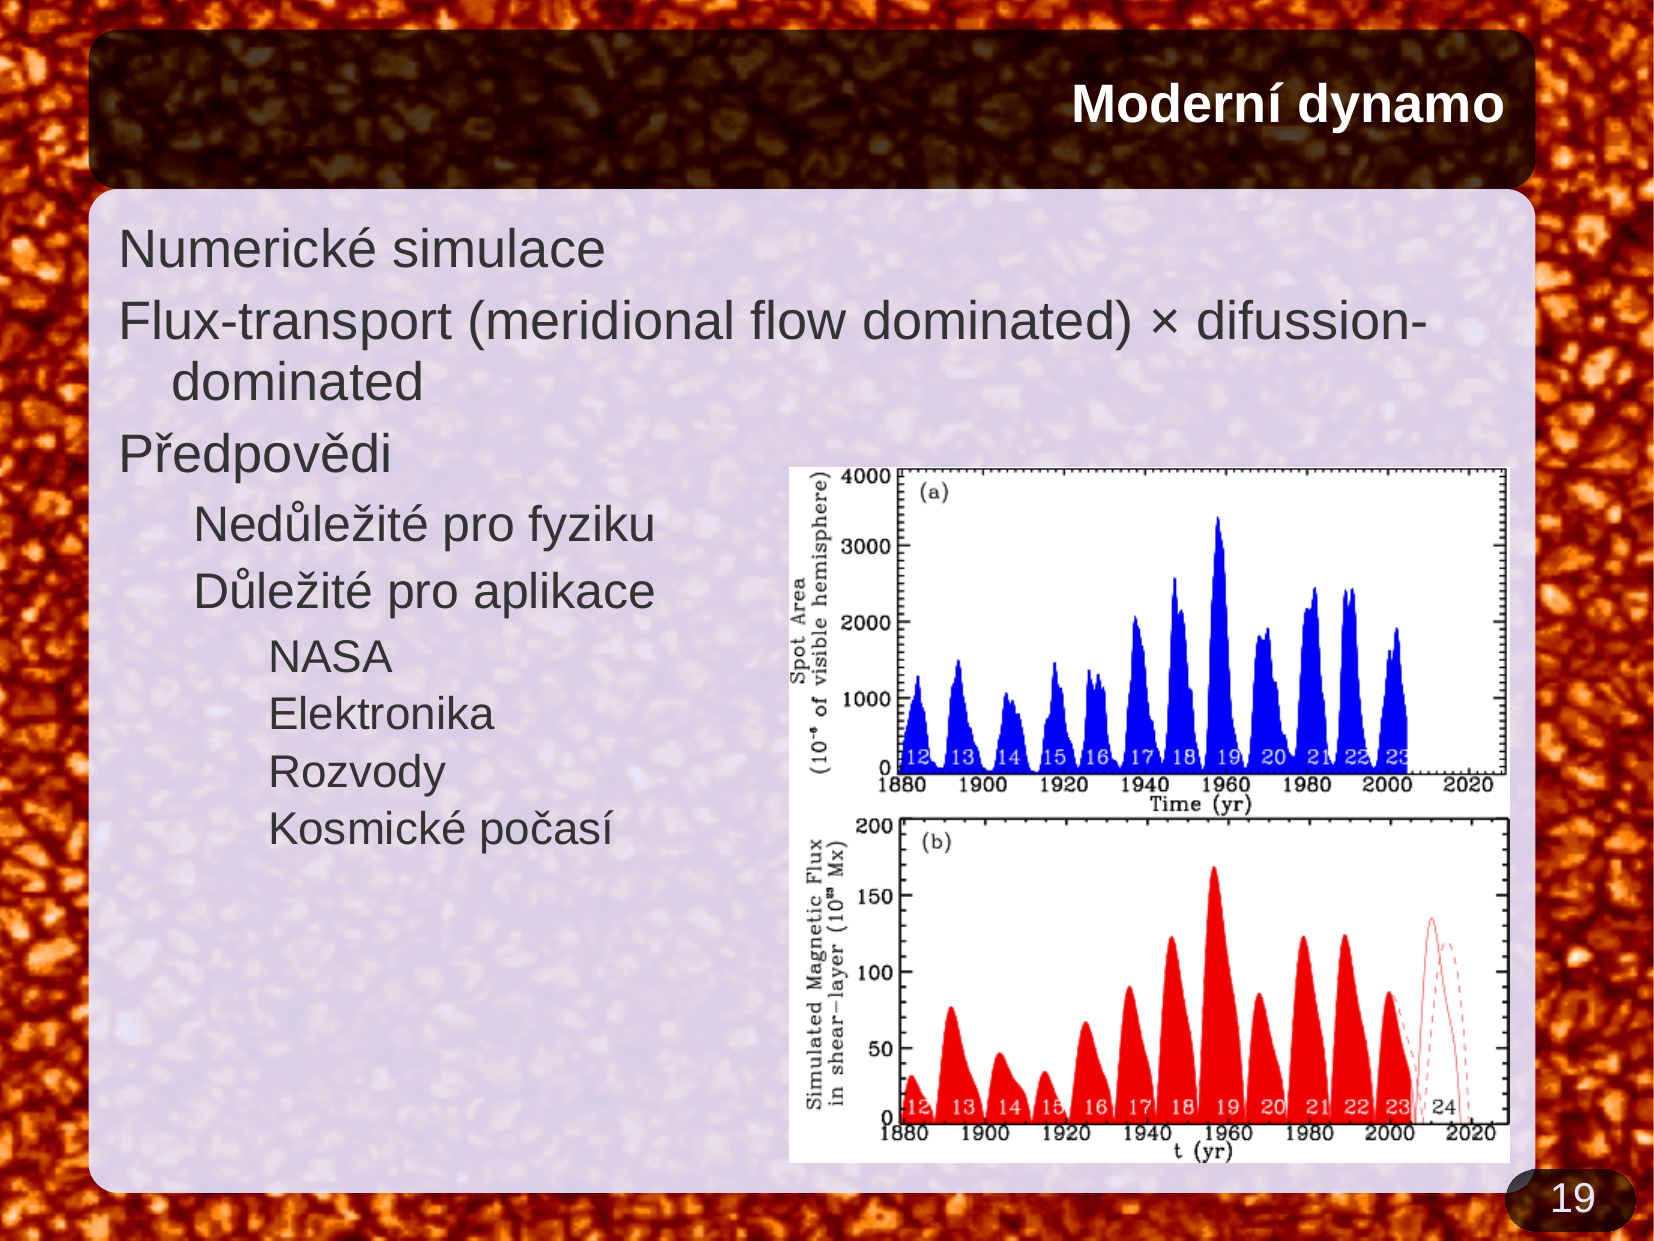

# Moderní dynamo
Numerické simulace
Flux-transport (meridional flow dominated) × difussion-dominated
Předpovědi
Nedůležité pro fyziku
Důležité pro aplikace
NASA
Elektronika
Rozvody
Kosmické počasí